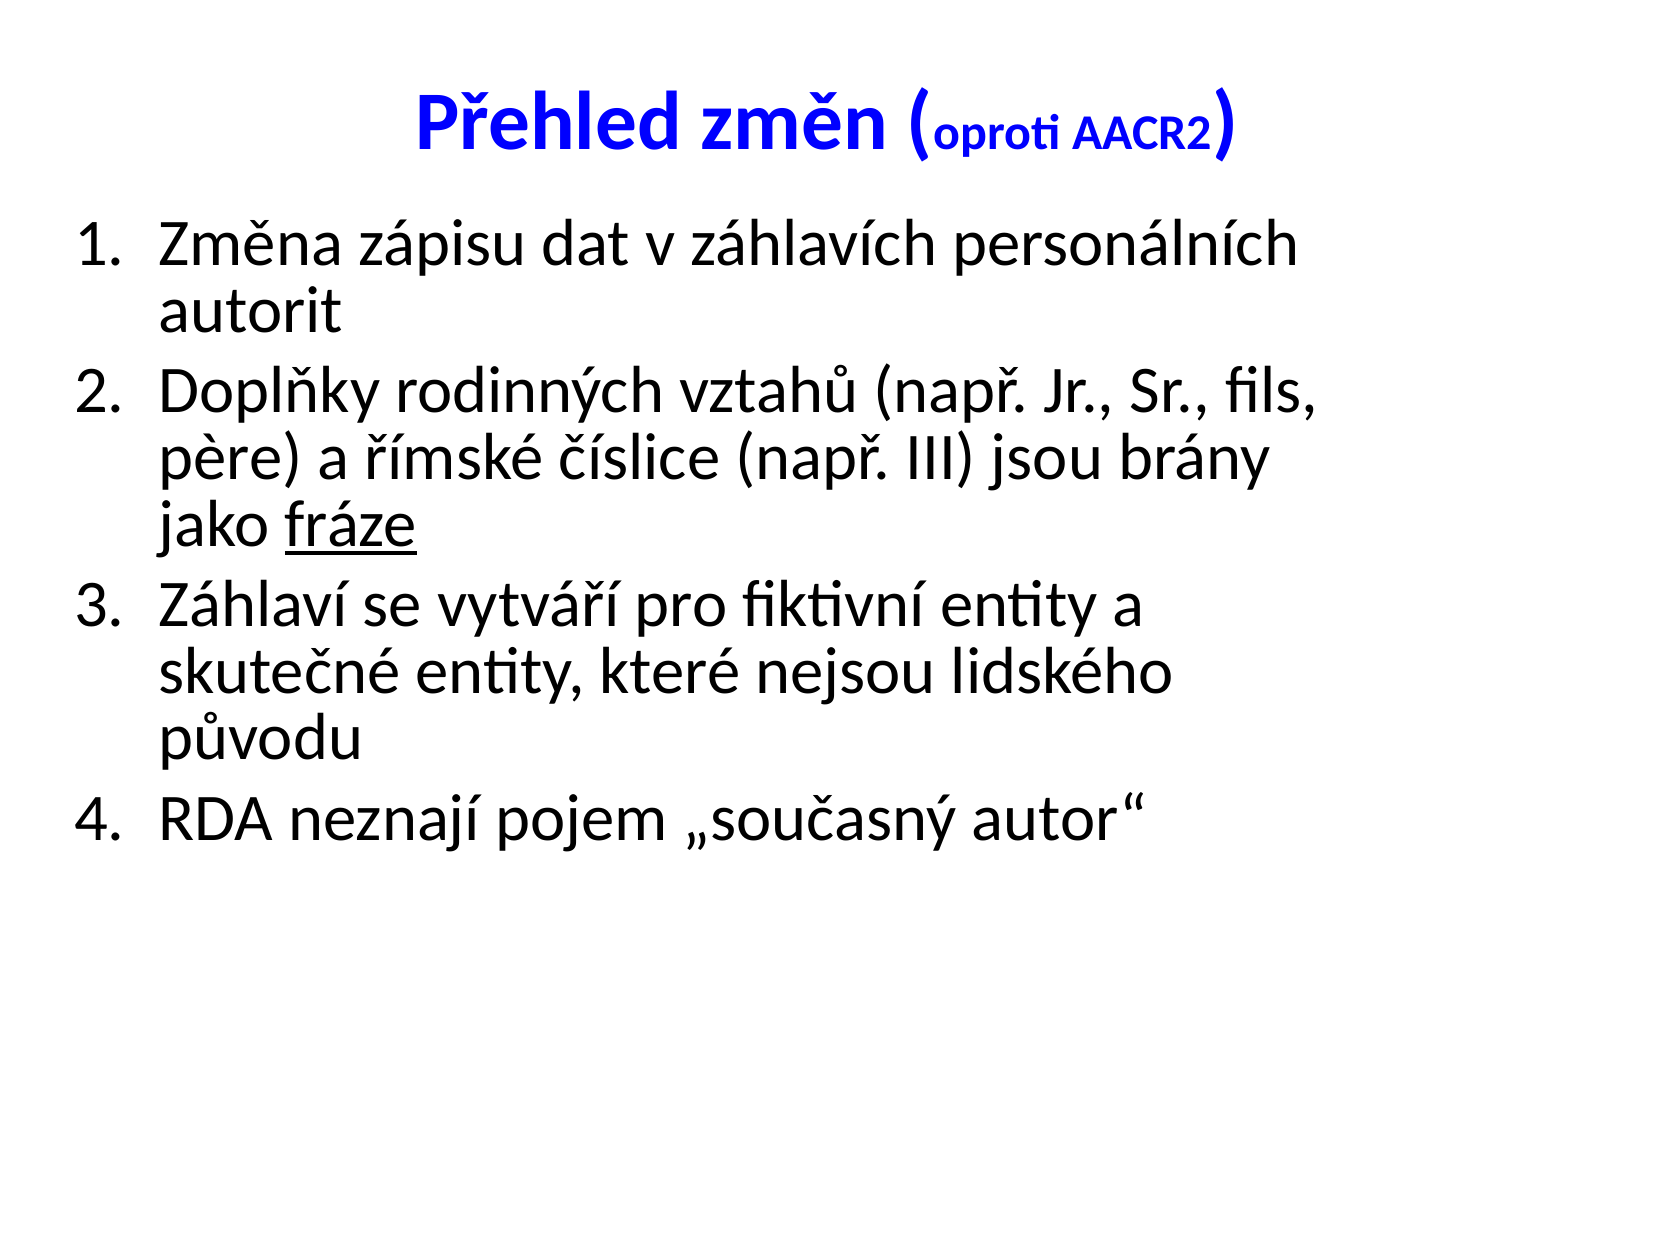

# Přehled změn (oproti AACR2)
Změna zápisu dat v záhlavích personálních autorit
Doplňky rodinných vztahů (např. Jr., Sr., fils, père) a římské číslice (např. III) jsou brány jako fráze
Záhlaví se vytváří pro fiktivní entity a skutečné entity, které nejsou lidského původu
RDA neznají pojem „současný autor“